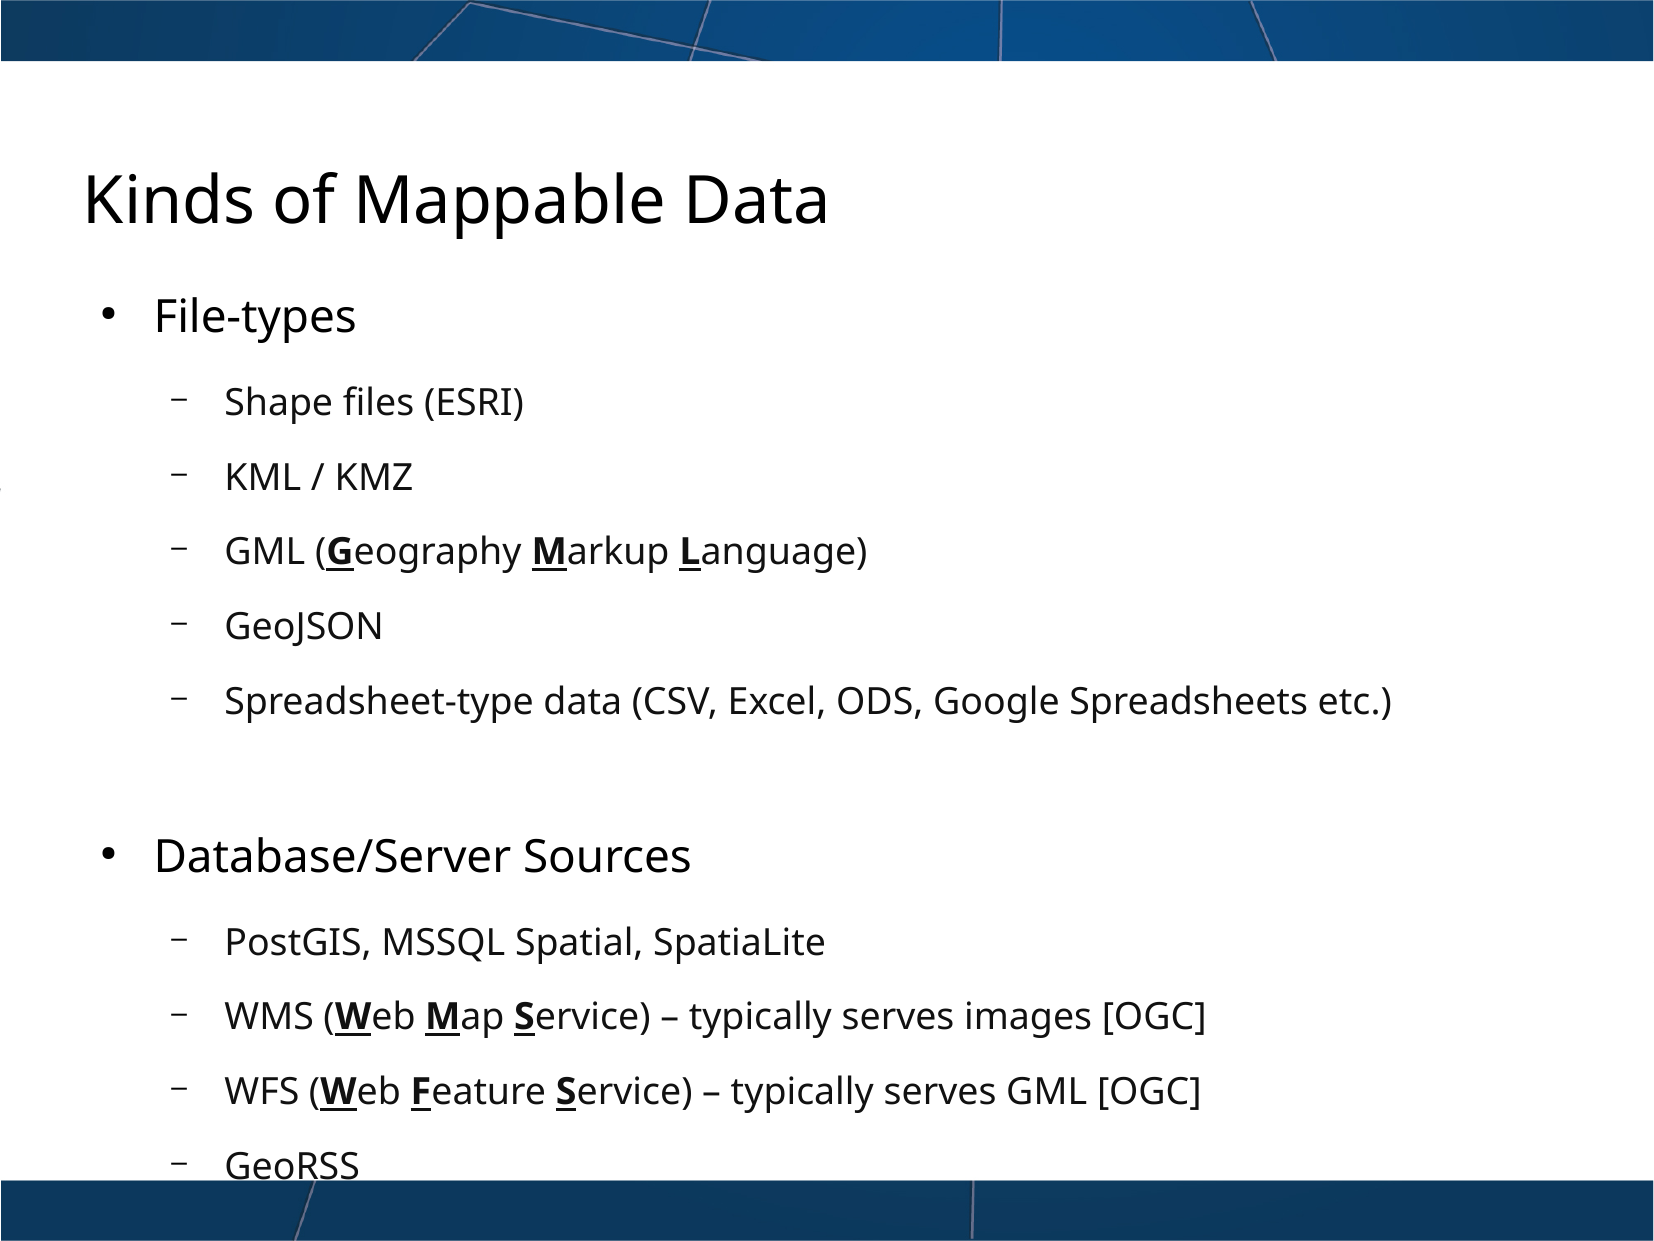

# Kinds of Mappable Data
File-types
Shape files (ESRI)
KML / KMZ
GML (Geography Markup Language)
GeoJSON
Spreadsheet-type data (CSV, Excel, ODS, Google Spreadsheets etc.)
Database/Server Sources
PostGIS, MSSQL Spatial, SpatiaLite
WMS (Web Map Service) – typically serves images [OGC]
WFS (Web Feature Service) – typically serves GML [OGC]
GeoRSS